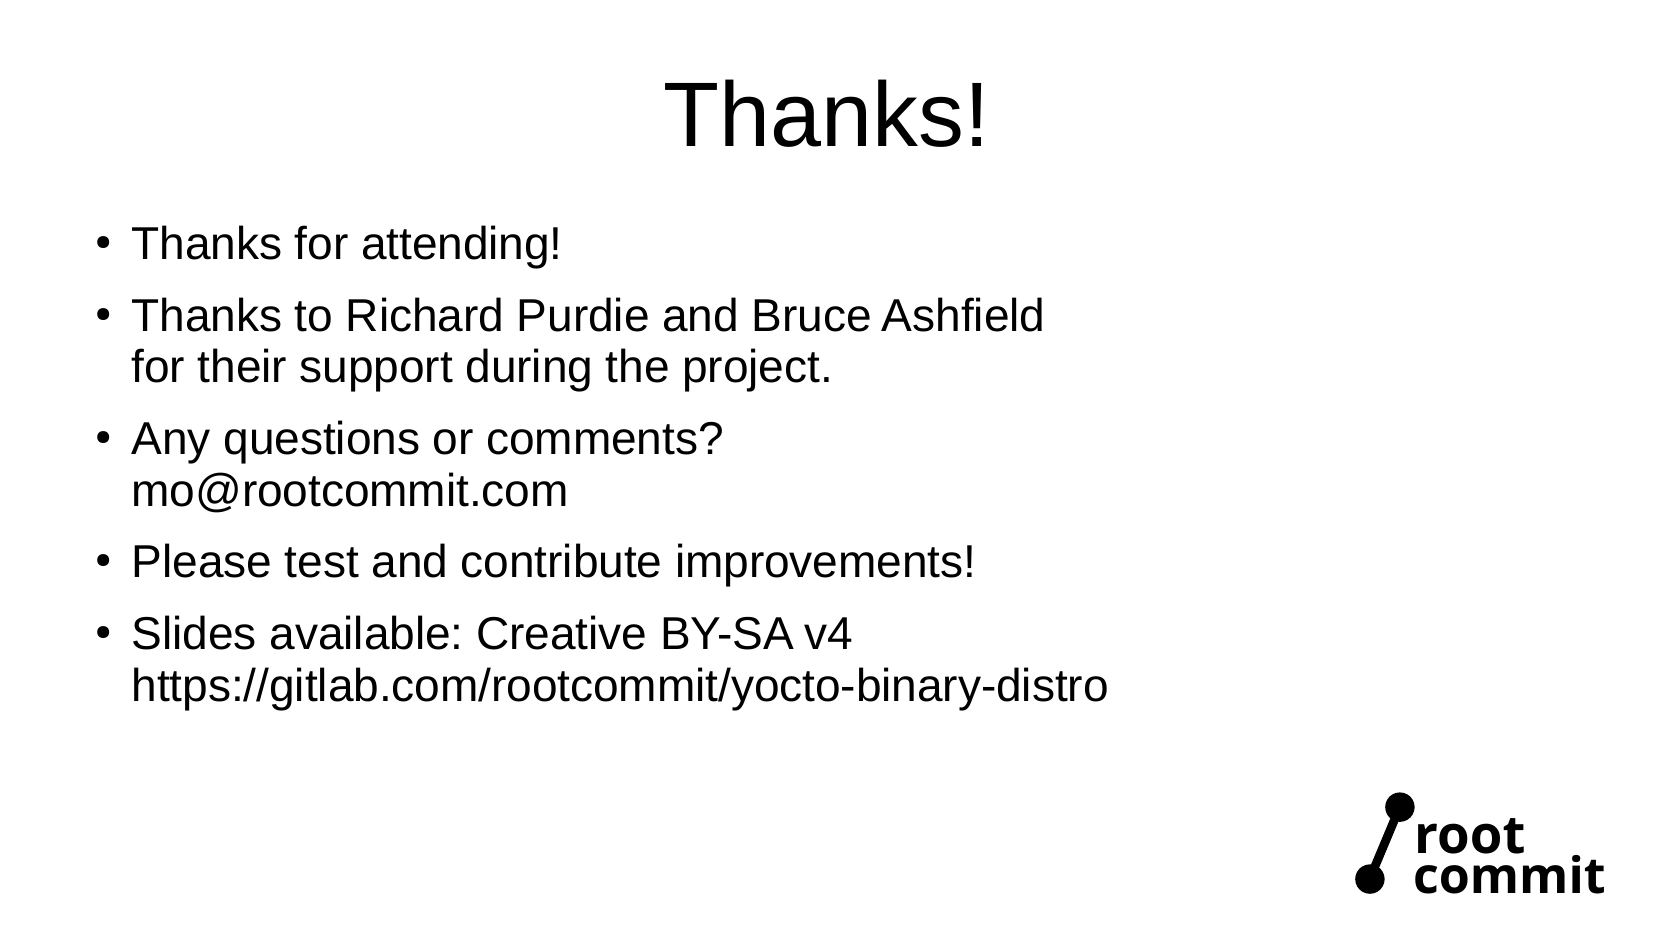

# Thanks!
Thanks for attending!
Thanks to Richard Purdie and Bruce Ashfield
for their support during the project.
Any questions or comments?
mo@rootcommit.com
Please test and contribute improvements!
Slides available: Creative BY-SA v4
https://gitlab.com/rootcommit/yocto-binary-distro